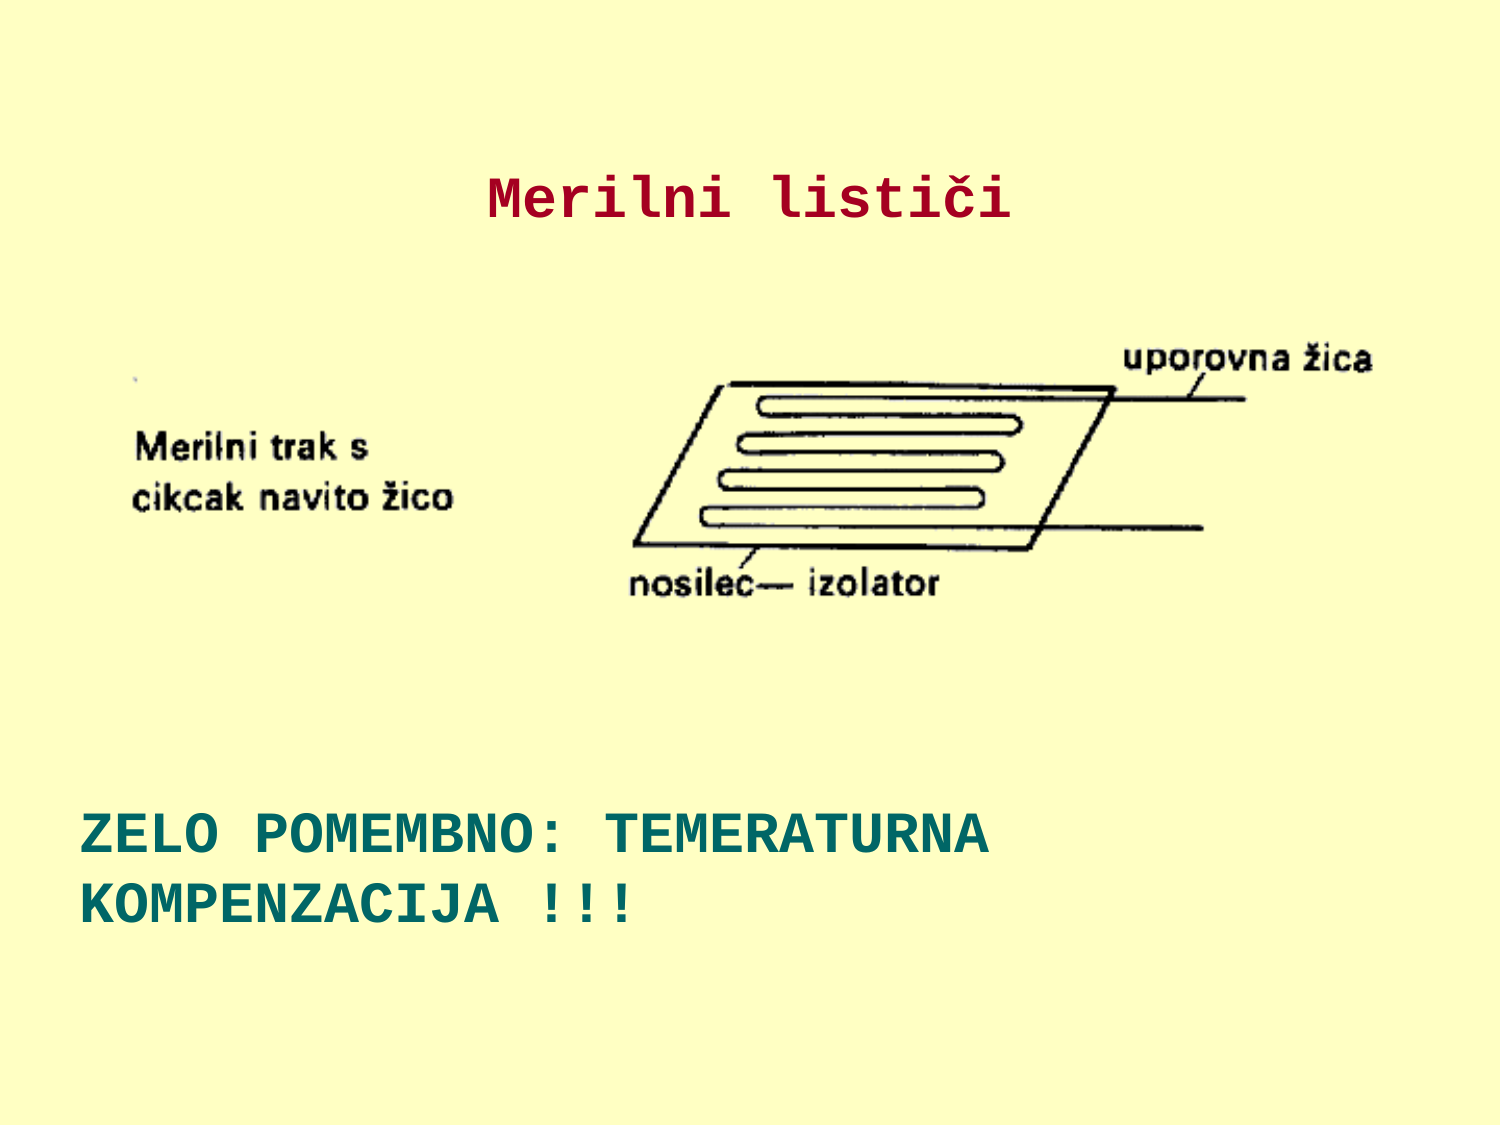

# Merilni lističi
ZELO POMEMBNO: TEMERATURNA KOMPENZACIJA !!!